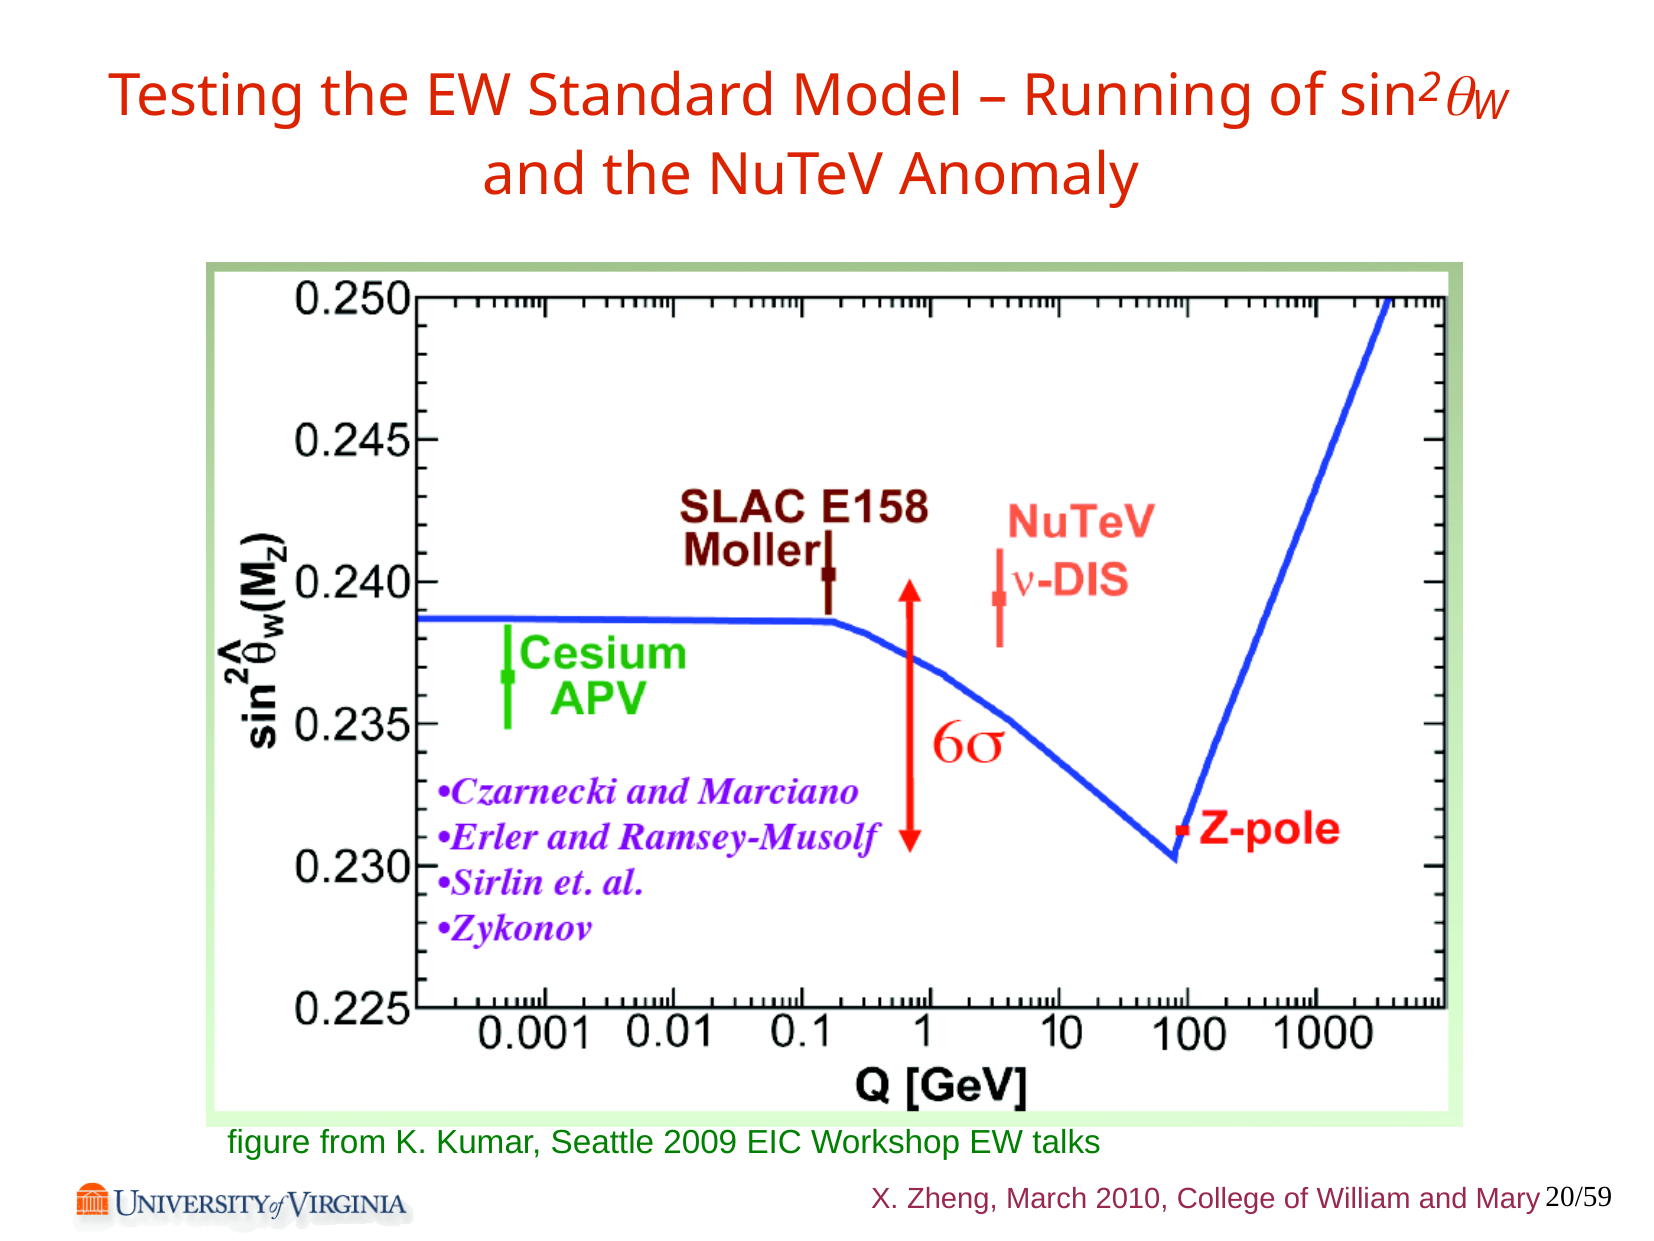

# Testing the EW Standard Model – Running of sin2qW and the NuTeV Anomaly
(expected)
figure from K. Kumar, Seattle 2009 EIC Workshop EW talks